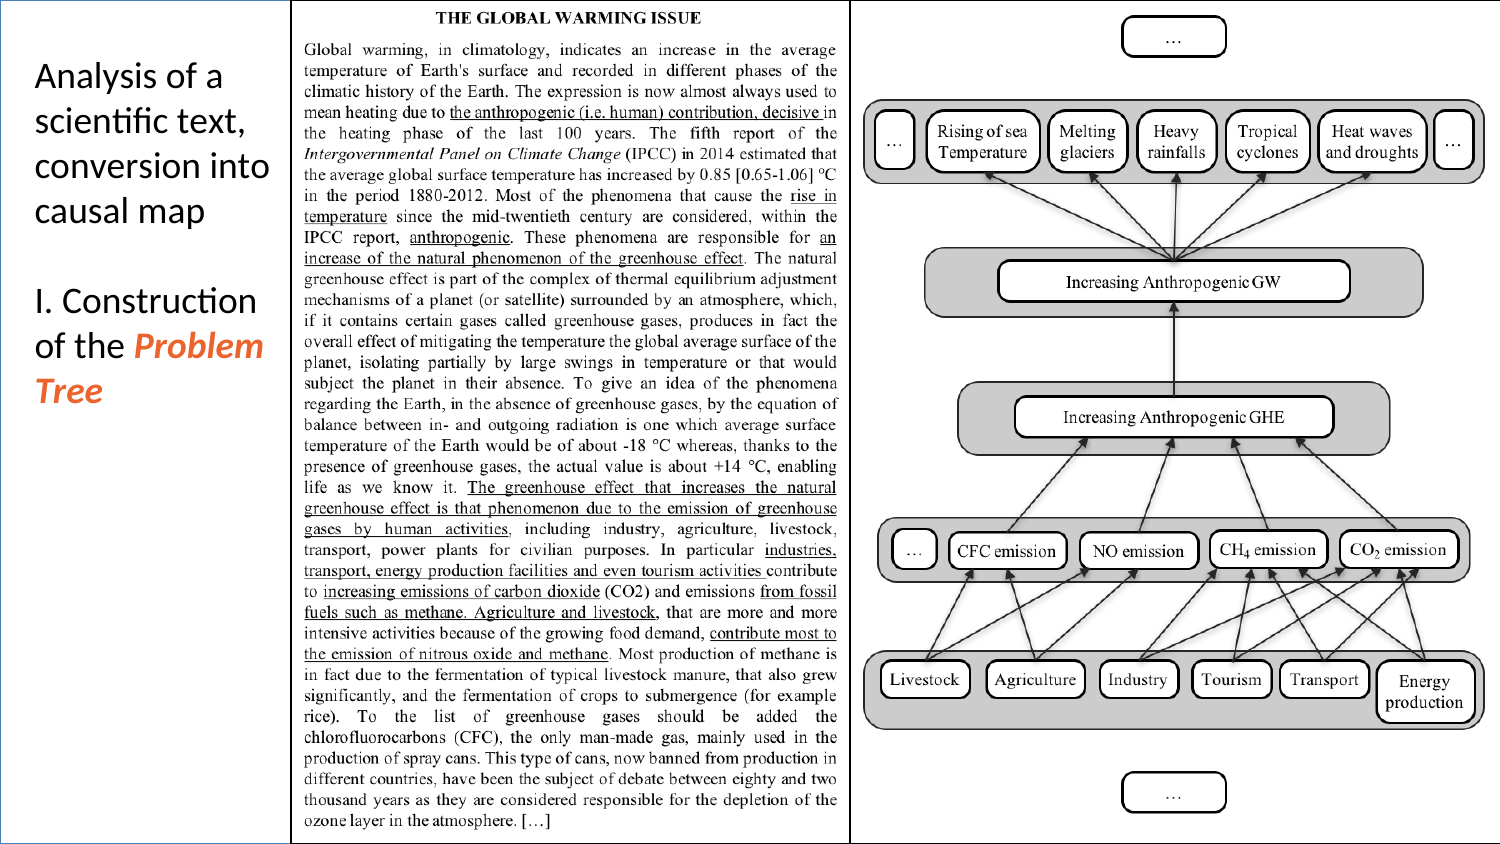

Analysis of a scientific text, conversion into causal map
I. Construction of the Problem Tree